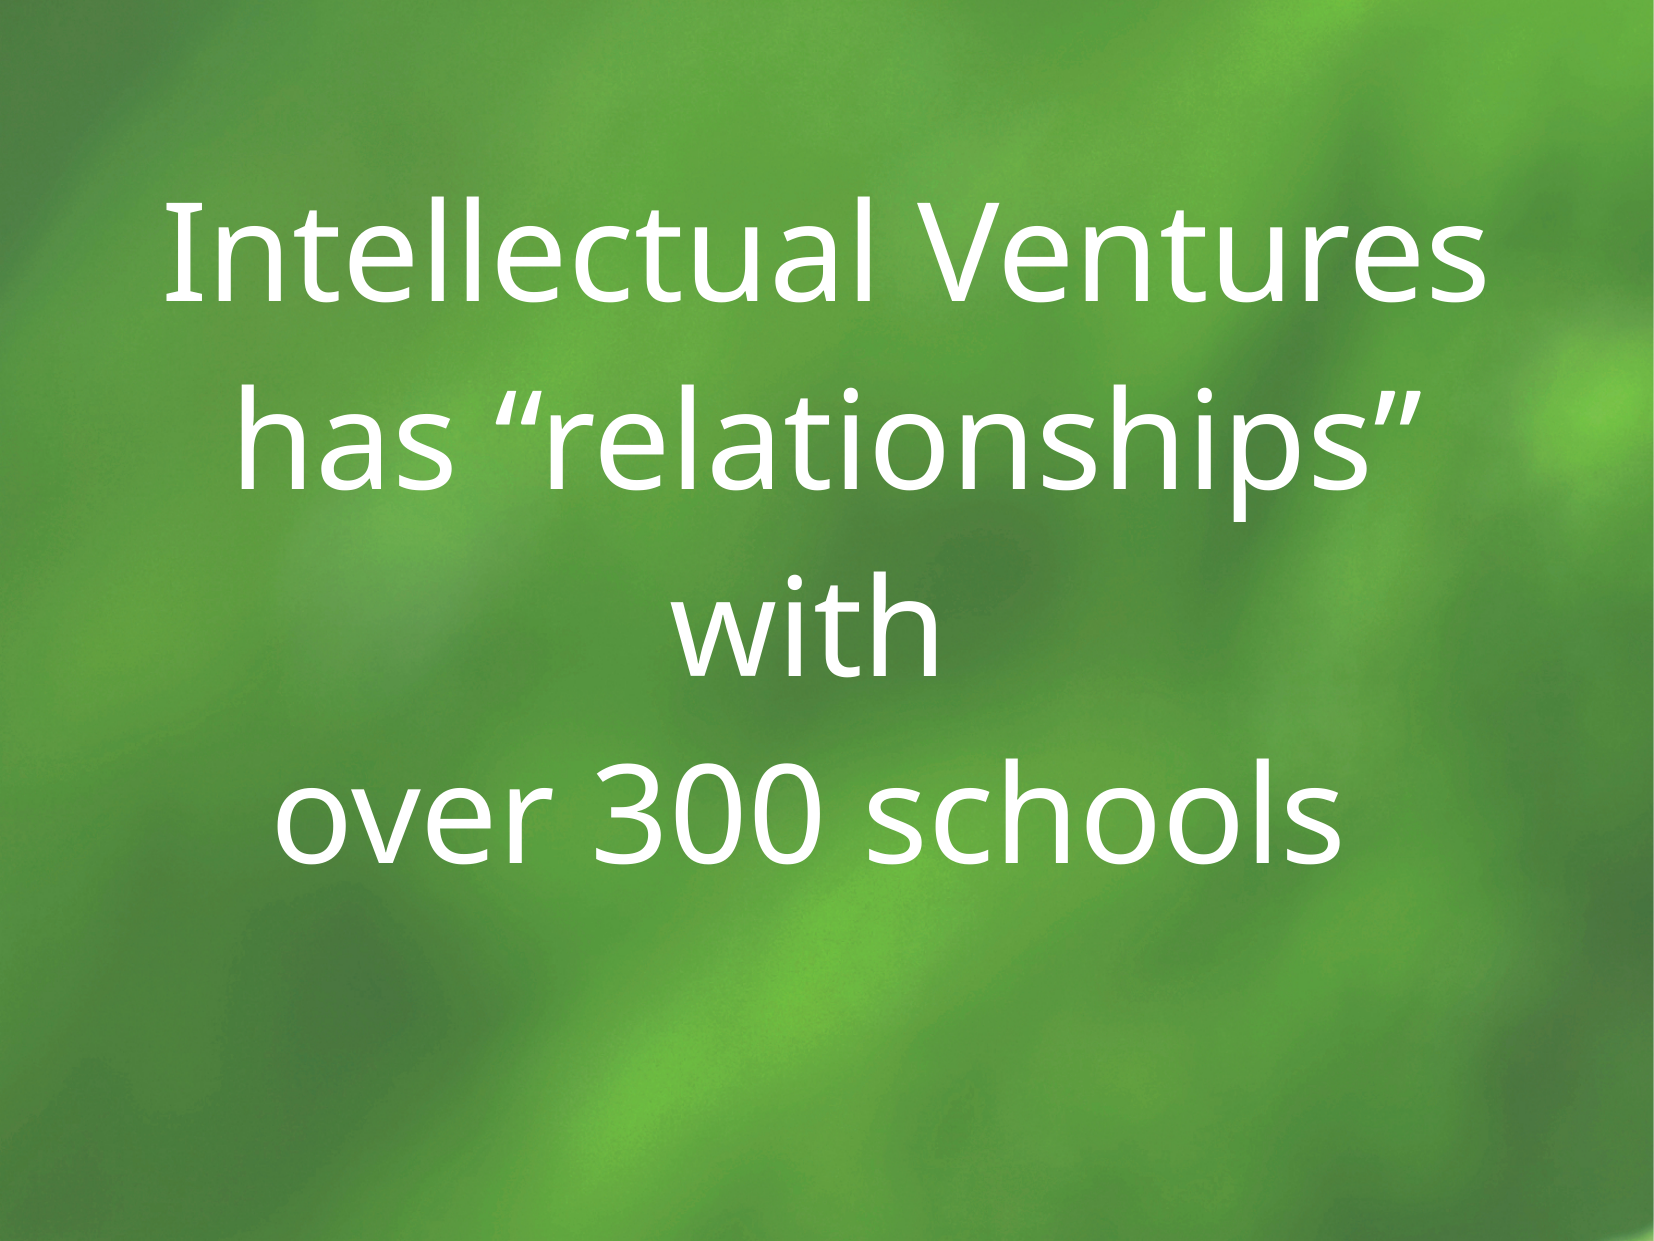

# Intellectual Ventures has “relationships” with
over 300 schools